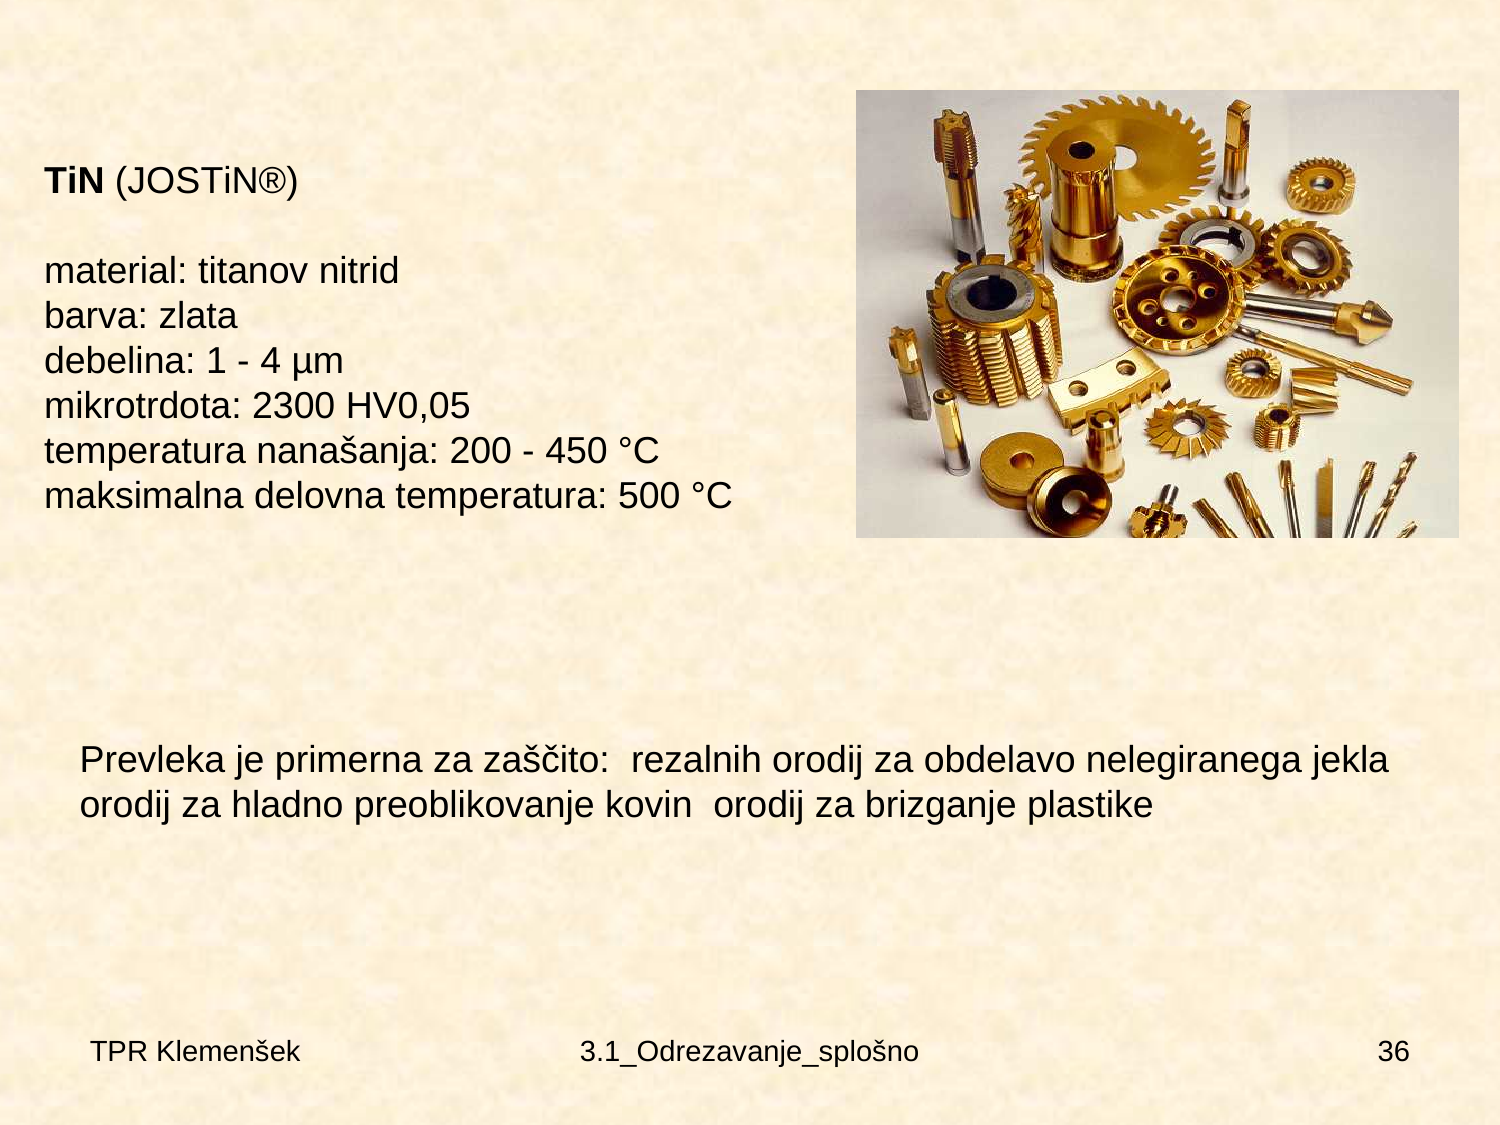

TiN (JOSTiN®)
material: titanov nitrid
barva: zlata
debelina: 1 - 4 µm
mikrotrdota: 2300 HV0,05
temperatura nanašanja: 200 - 450 °C
maksimalna delovna temperatura: 500 °C
Prevleka je primerna za zaščito: rezalnih orodij za obdelavo nelegiranega jekla orodij za hladno preoblikovanje kovin orodij za brizganje plastike
TPR Klemenšek
3.1_Odrezavanje_splošno